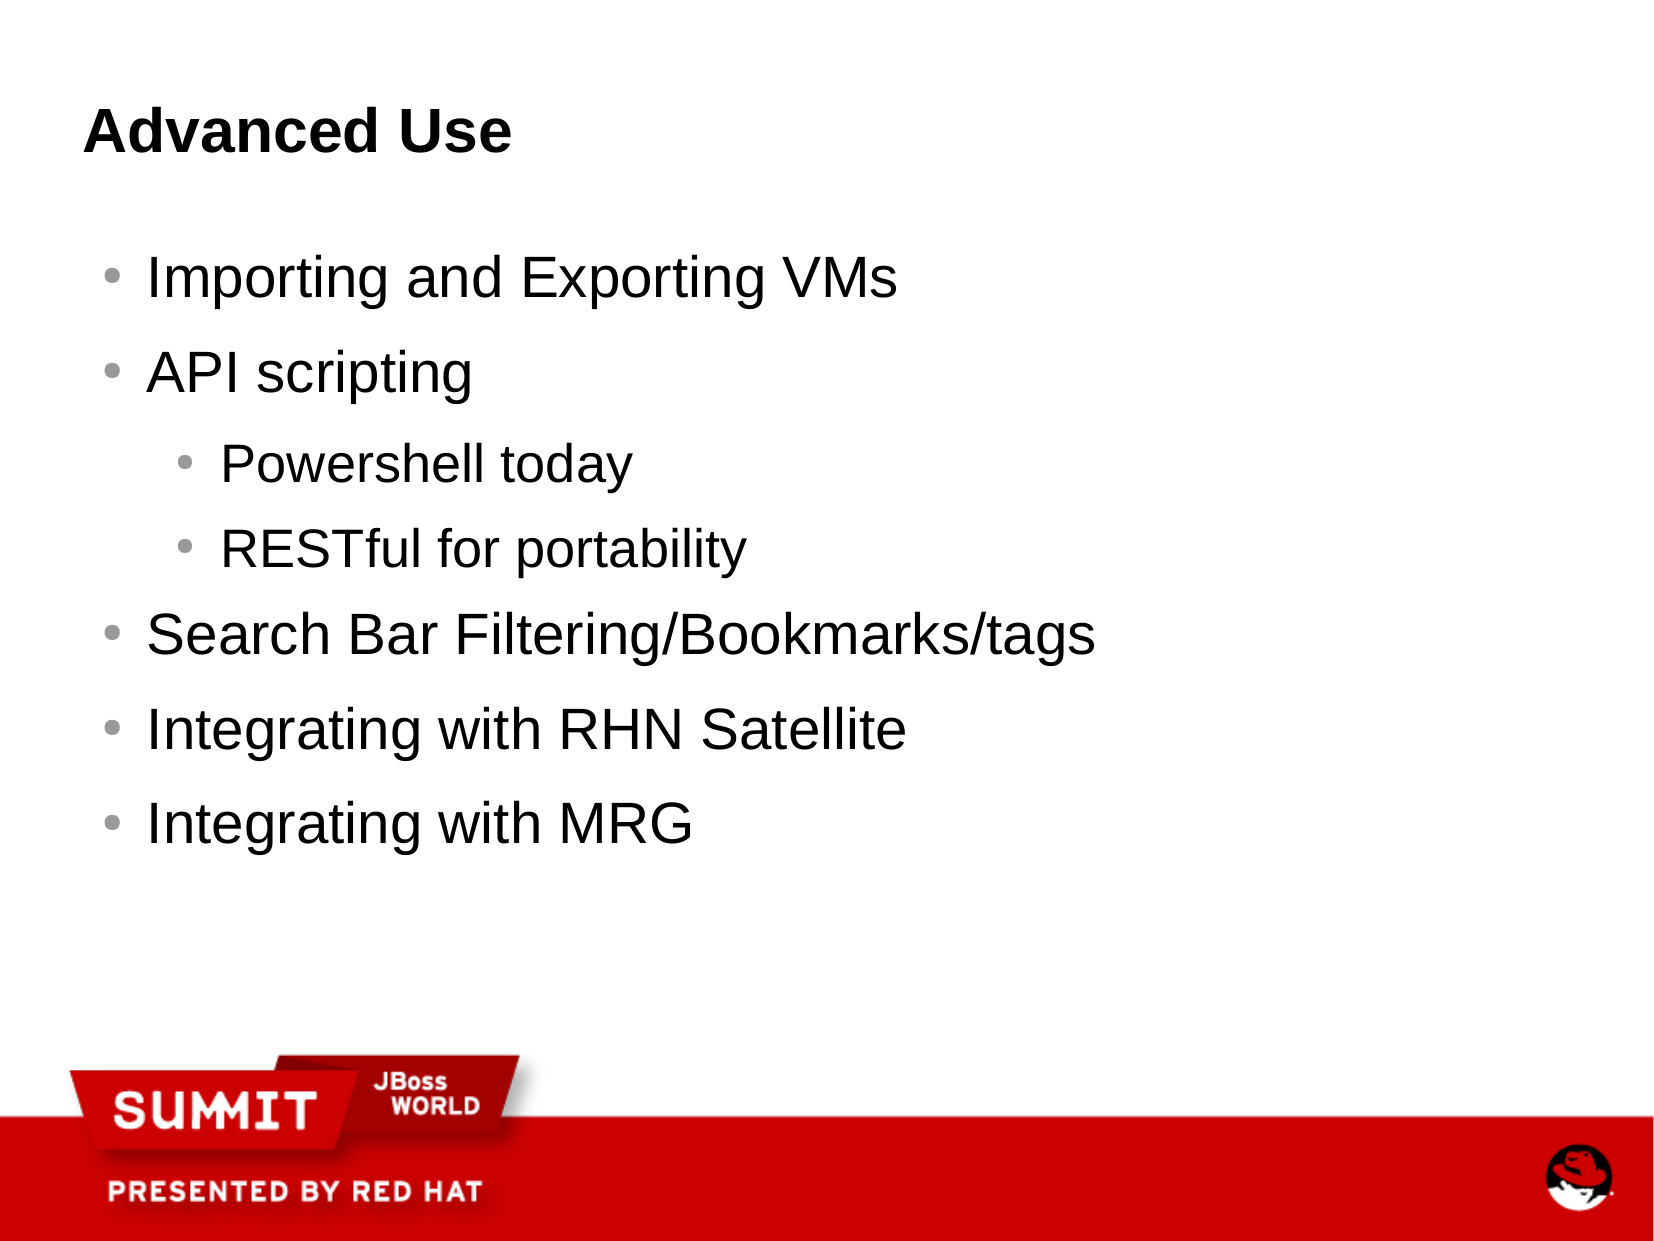

# Advanced Use
Importing and Exporting VMs
API scripting
Powershell today
RESTful for portability
Search Bar Filtering/Bookmarks/tags
Integrating with RHN Satellite
Integrating with MRG